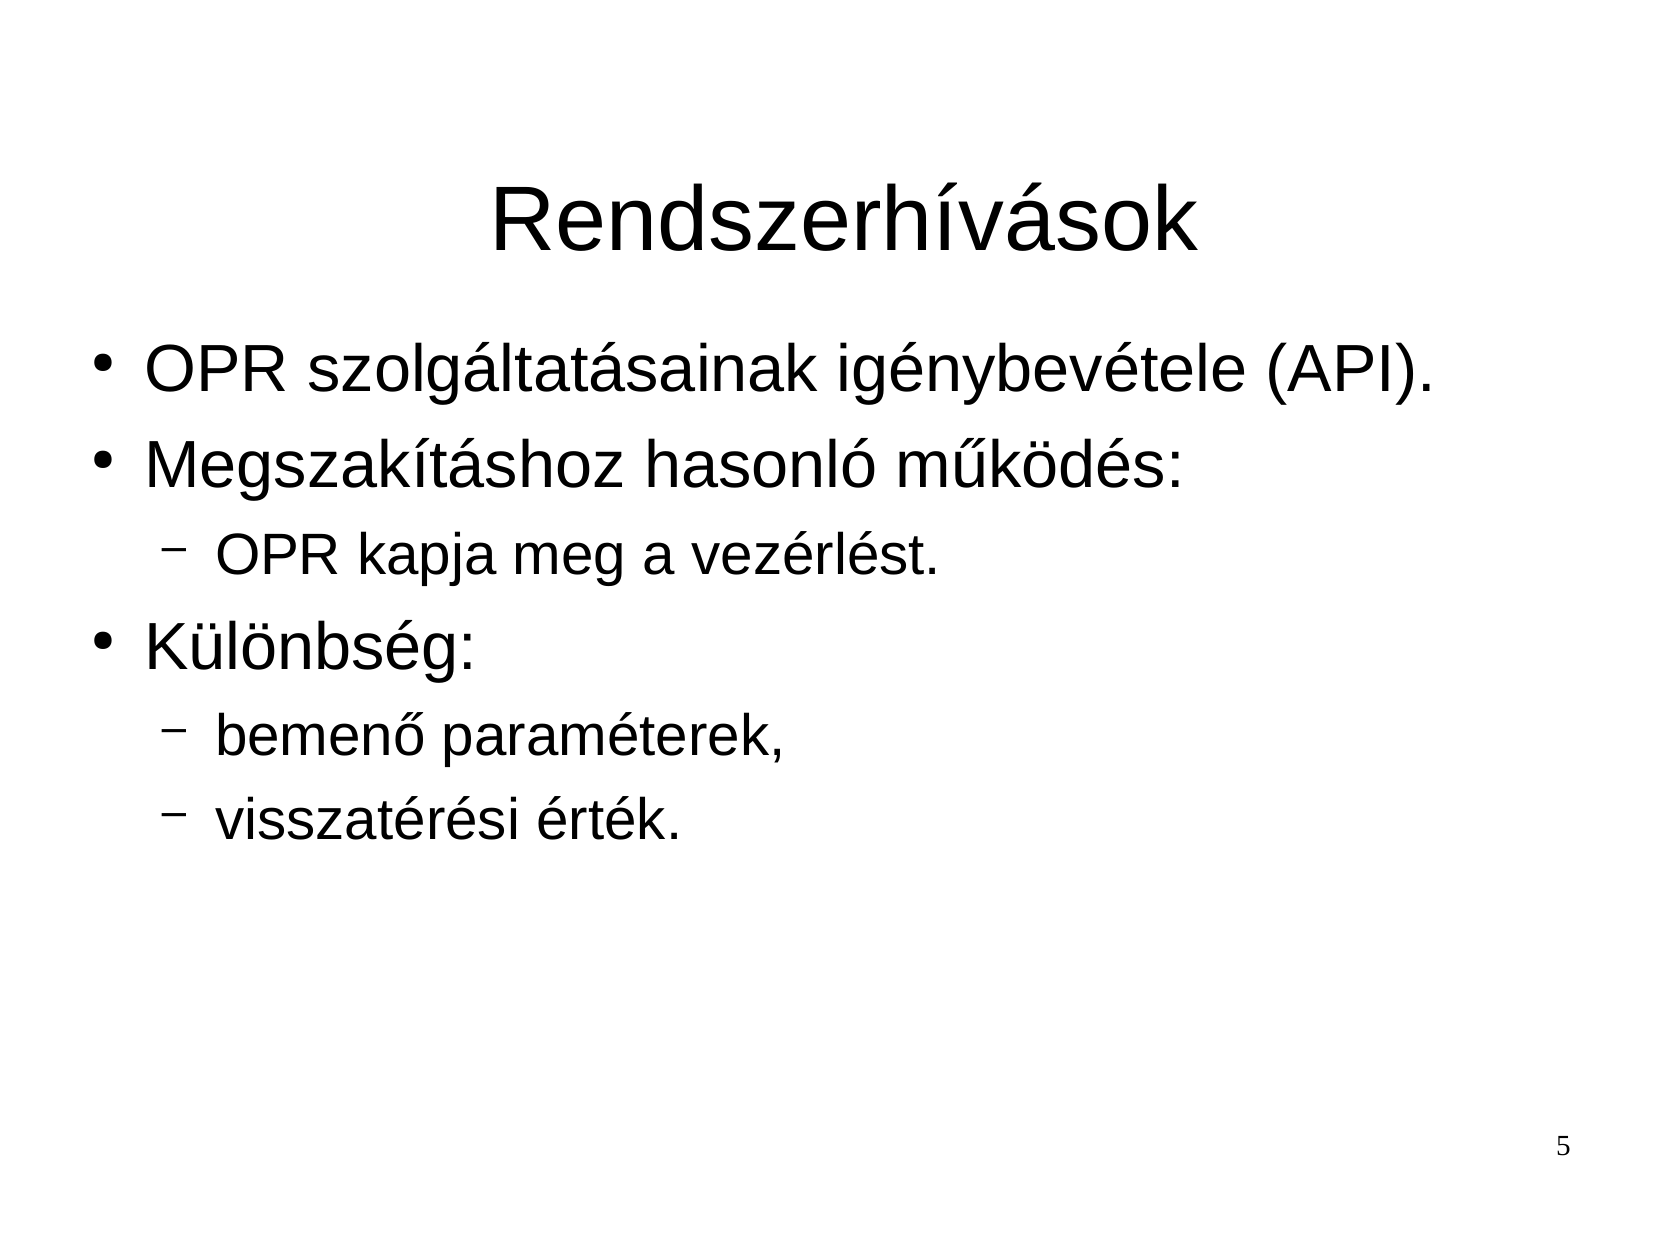

# Rendszerhívások
OPR szolgáltatásainak igénybevétele (API).
Megszakításhoz hasonló működés:
OPR kapja meg a vezérlést.
Különbség:
bemenő paraméterek,
visszatérési érték.
5